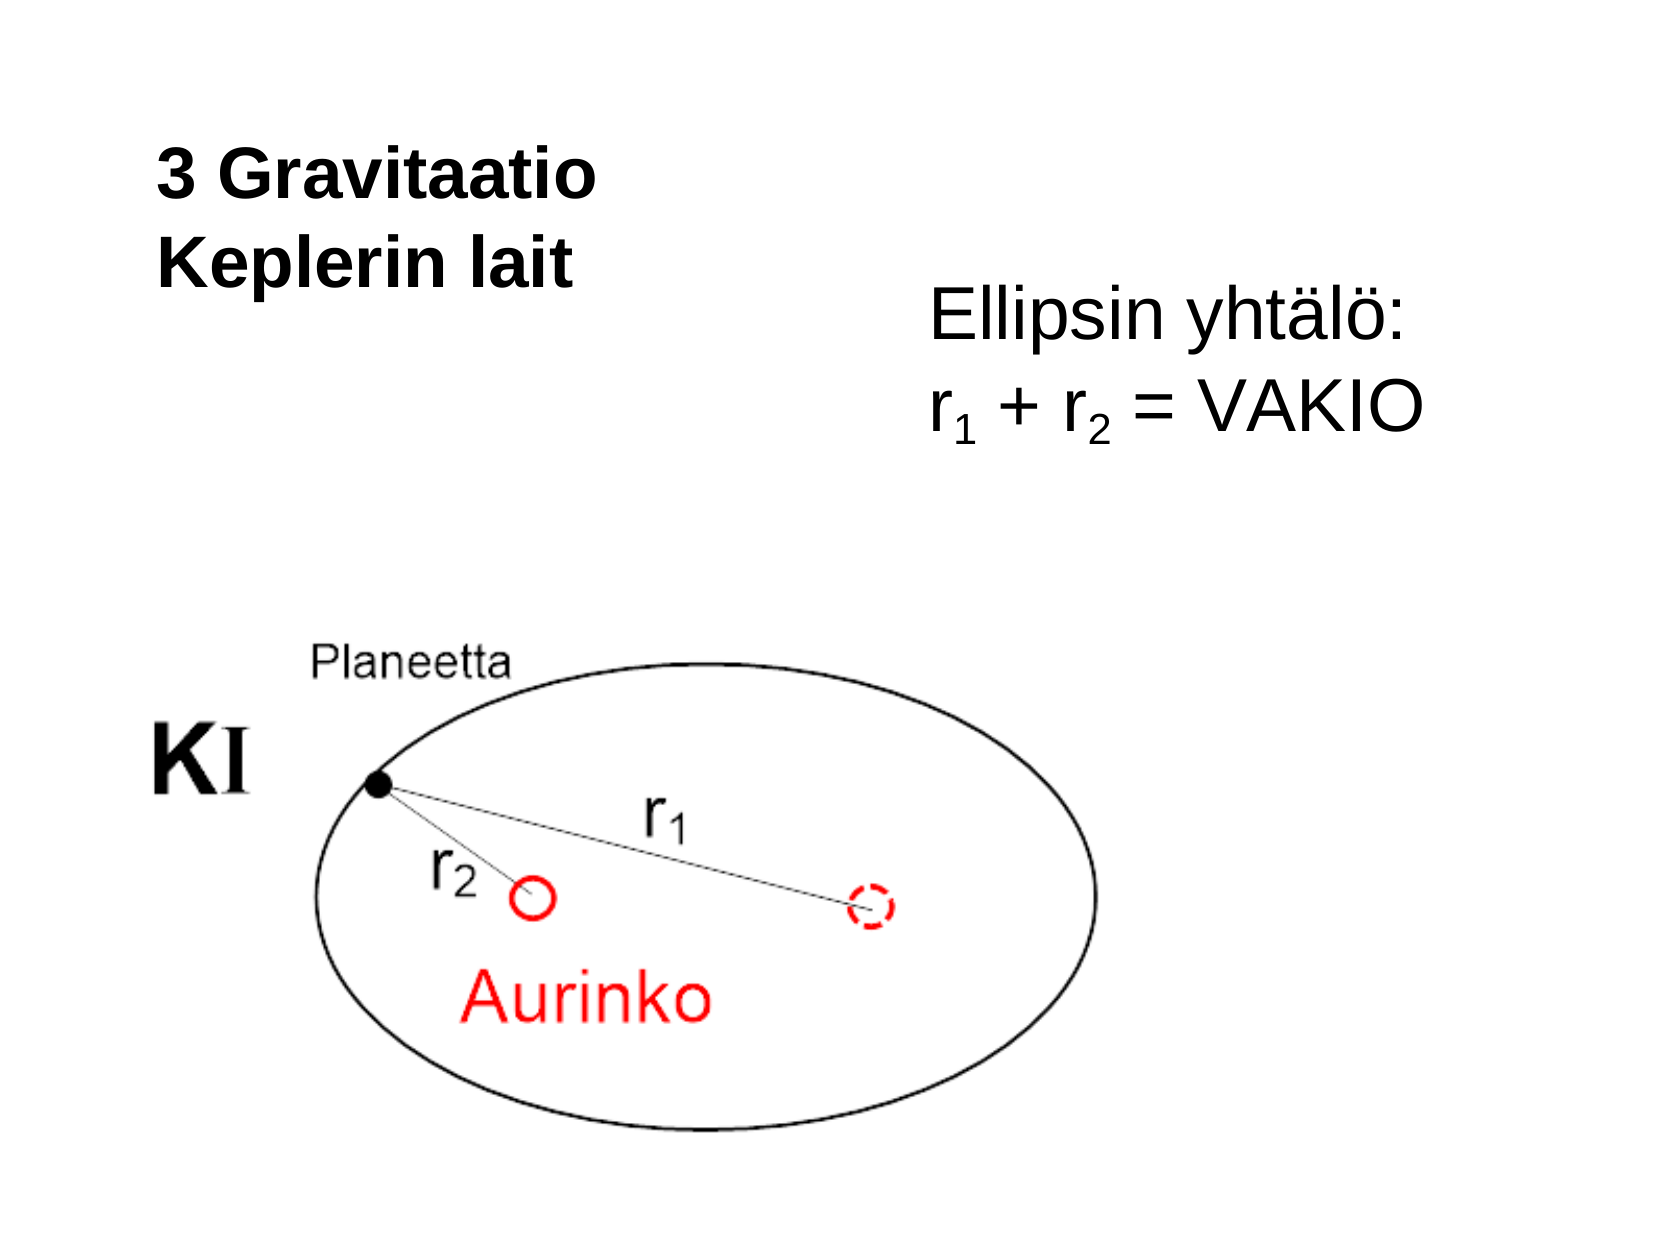

3 Gravitaatio
Keplerin lait
Ellipsin yhtälö:
r1 + r2 = VAKIO